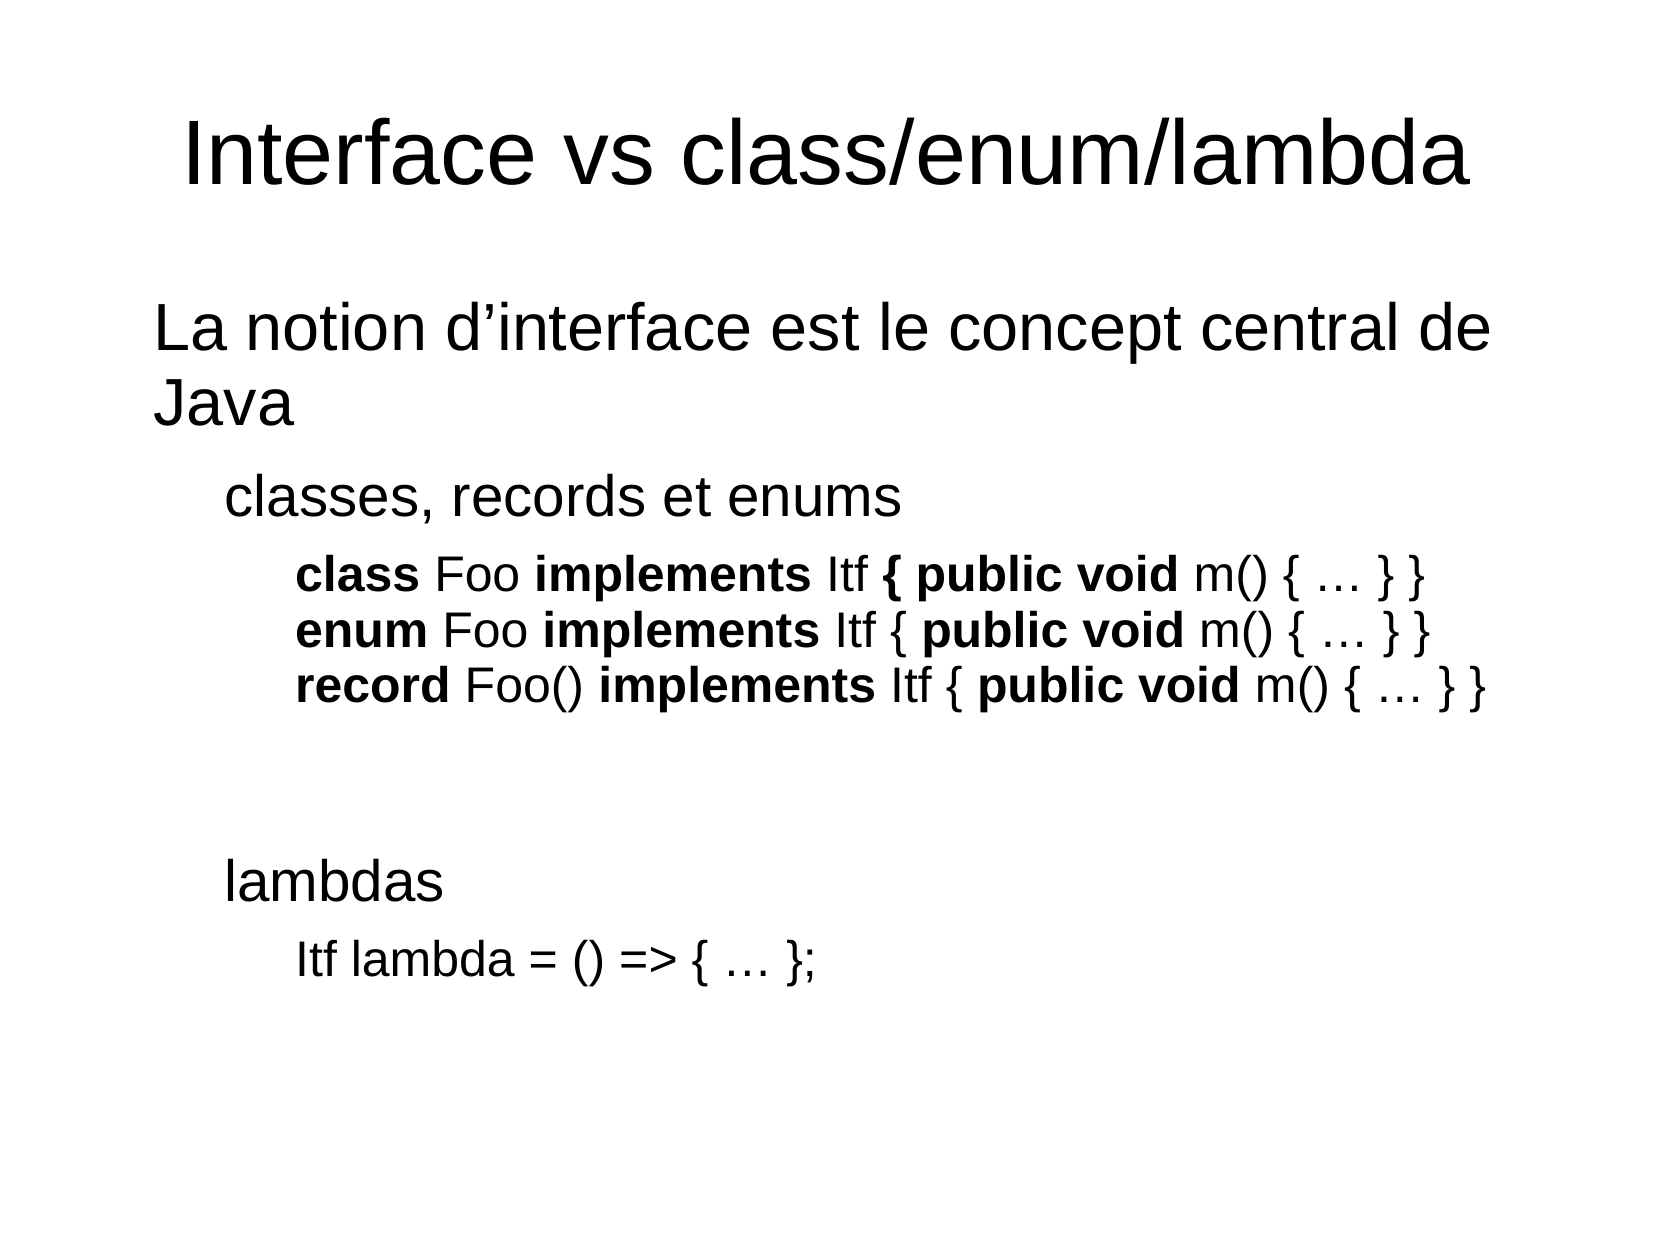

# Interface vs class/enum/lambda
La notion d’interface est le concept central de Java
classes, records et enums
class Foo implements Itf { public void m() { … } }
enum Foo implements Itf { public void m() { … } }
record Foo() implements Itf { public void m() { … } }
lambdas
Itf lambda = () => { … };